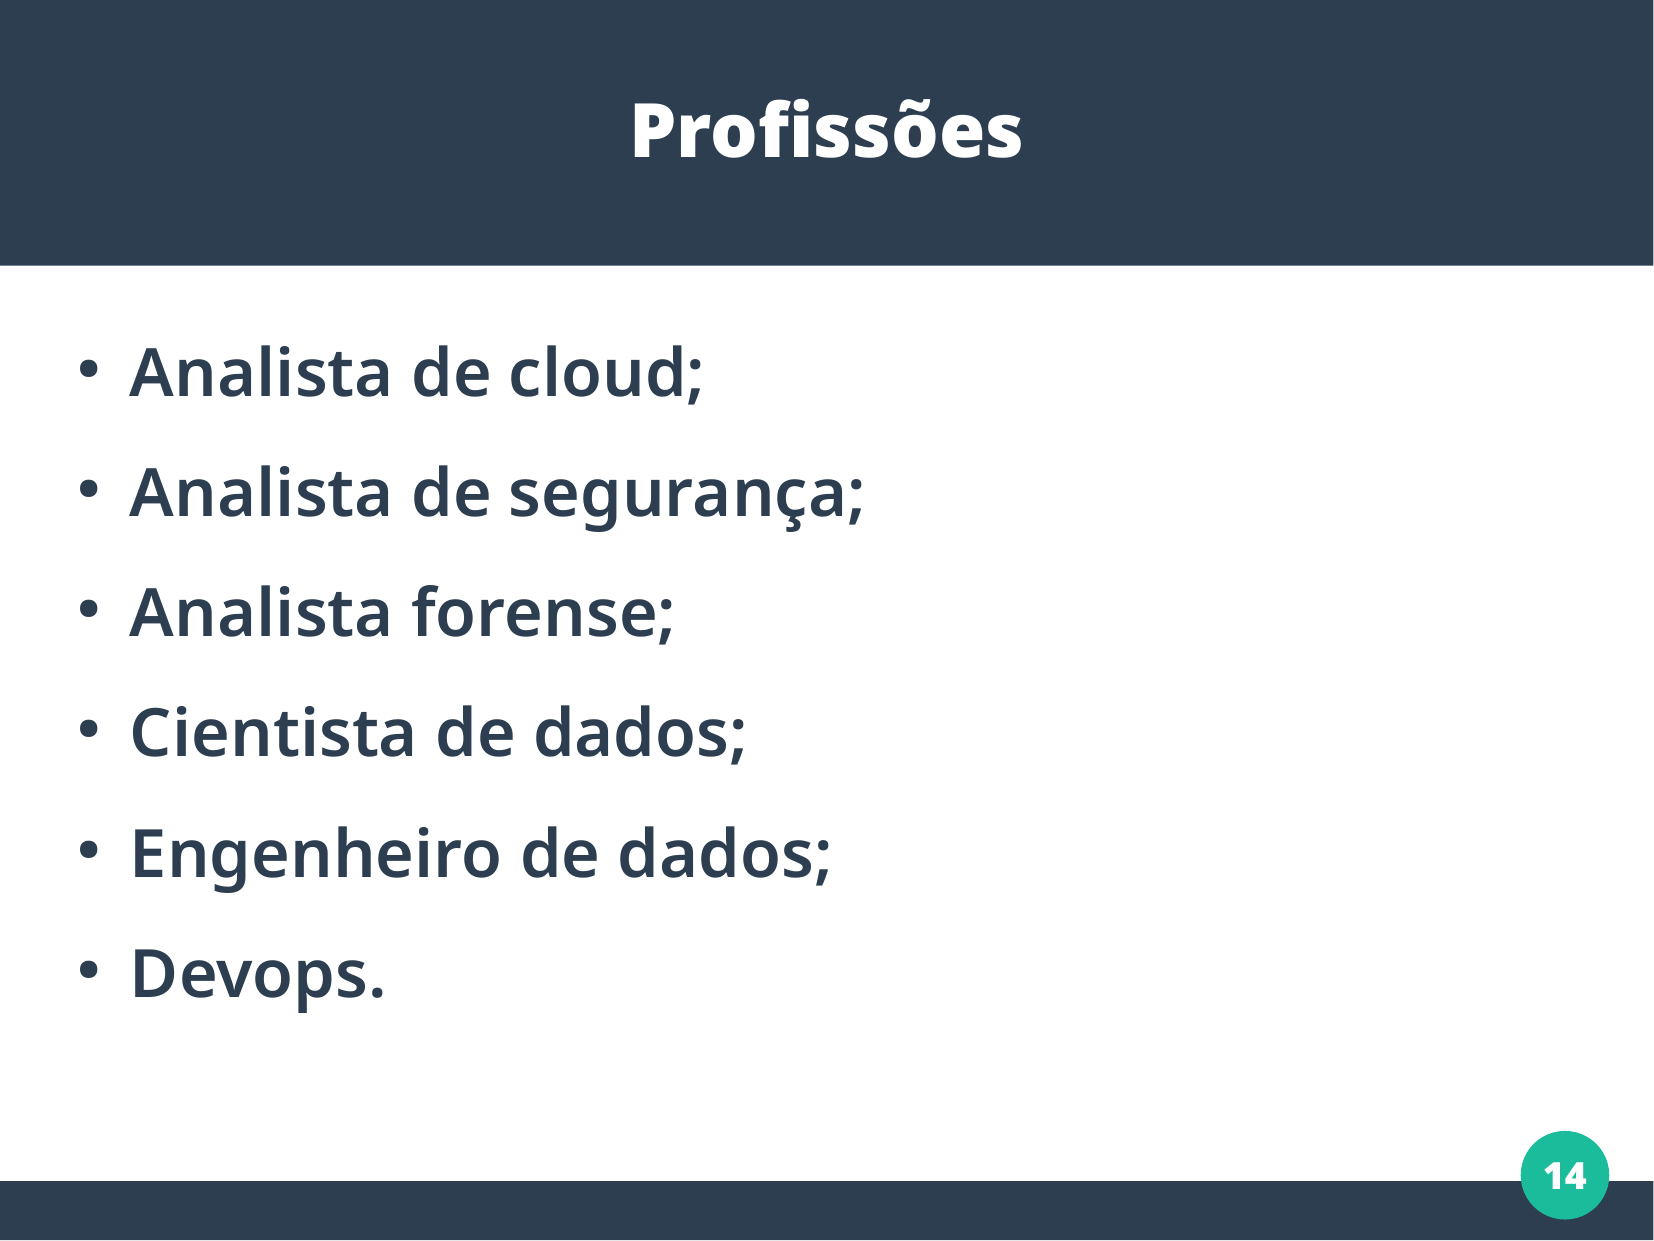

# Profissões
Analista de cloud;
Analista de segurança;
Analista forense;
Cientista de dados;
Engenheiro de dados;
Devops.
14